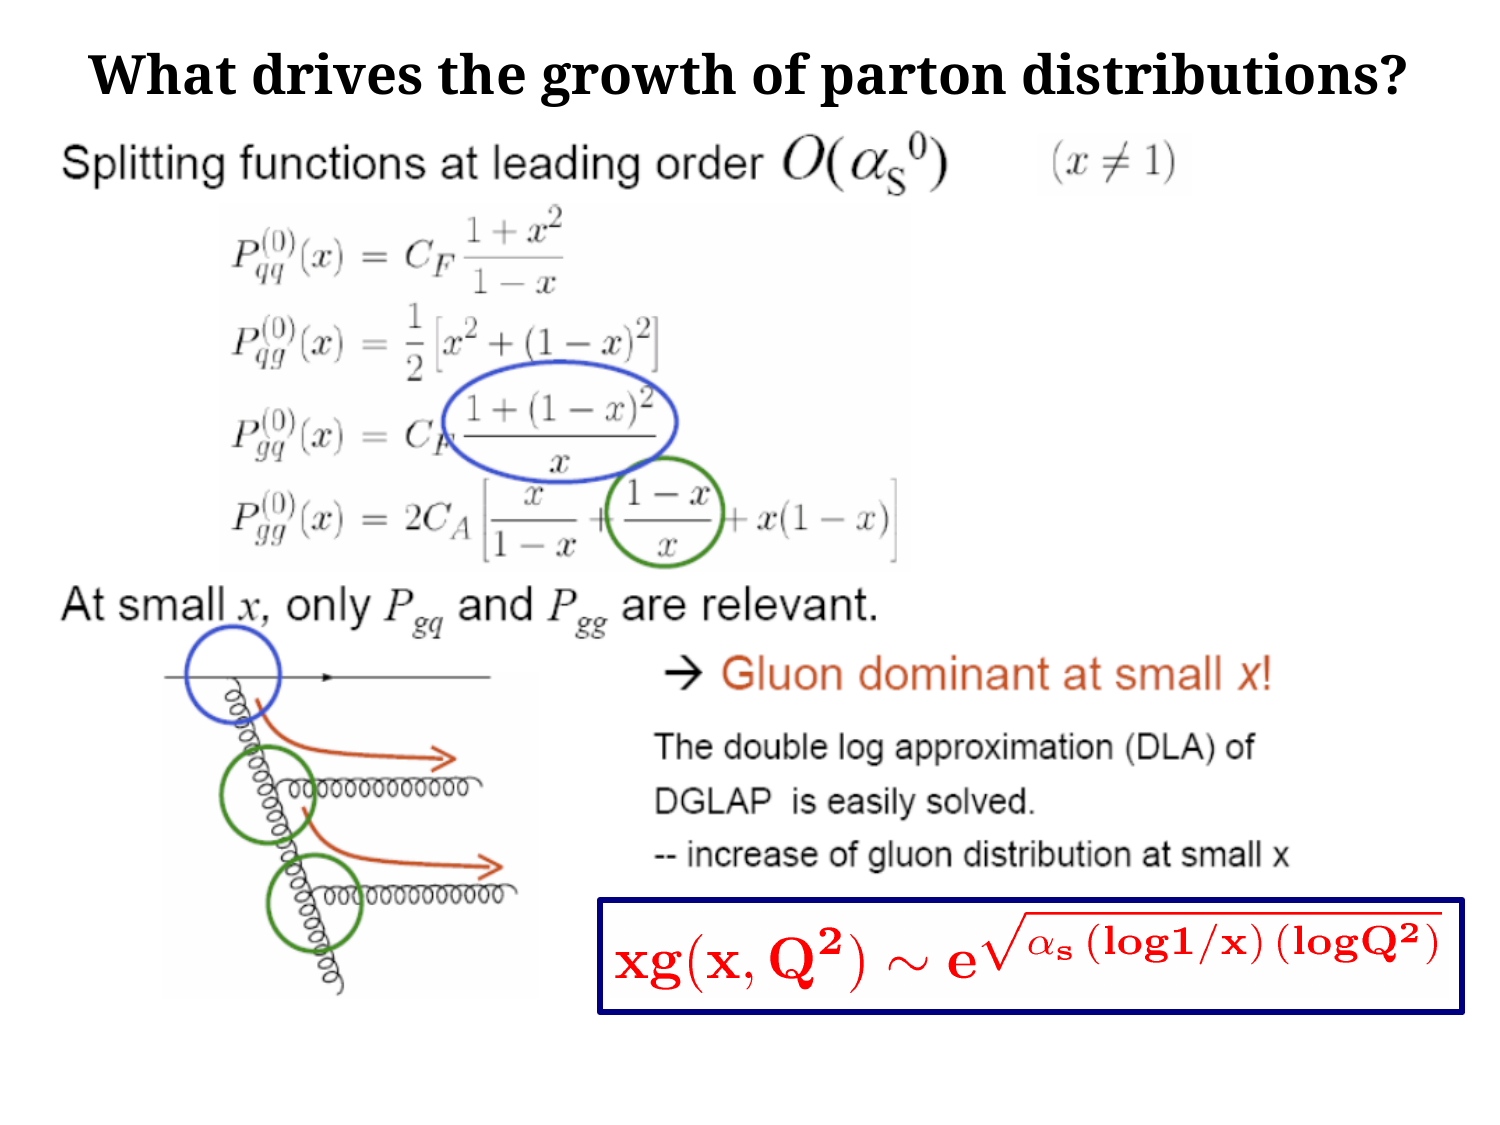

What drives the growth of parton distributions?